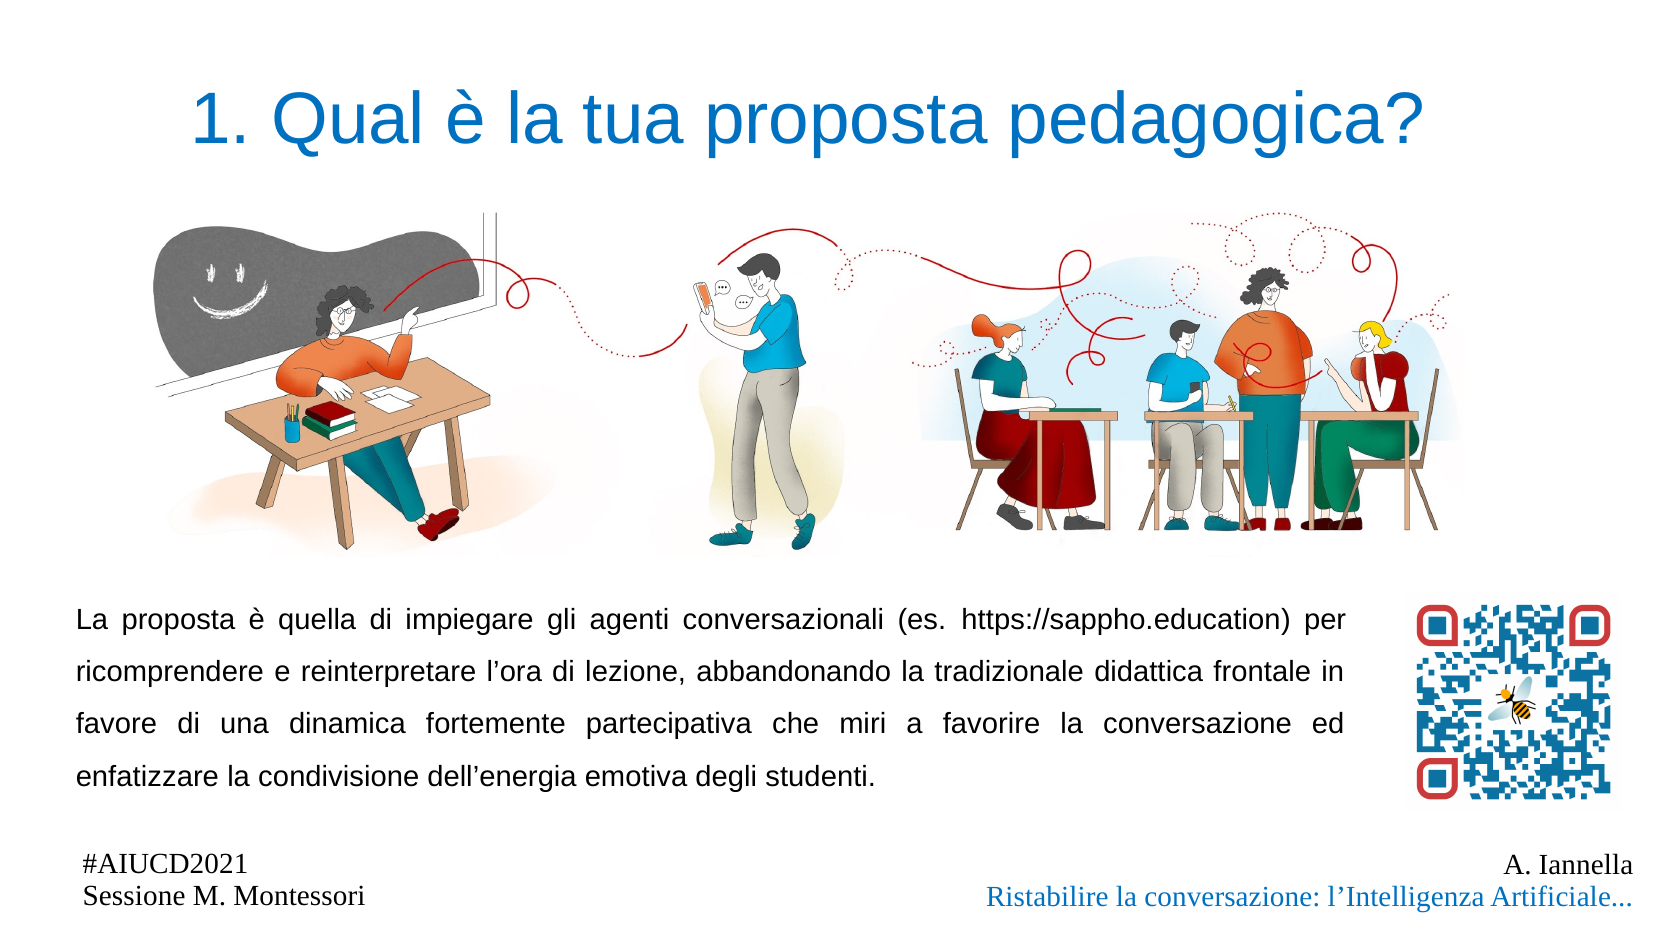

1. Qual è la tua proposta pedagogica?
La proposta è quella di impiegare gli agenti conversazionali (es. https://sappho.education) per ricomprendere e reinterpretare l’ora di lezione, abbandonando la tradizionale didattica frontale in favore di una dinamica fortemente partecipativa che miri a favorire la conversazione ed enfatizzare la condivisione dell’energia emotiva degli studenti.
#AIUCD2021
Sessione M. Montessori
A. Iannella
Ristabilire la conversazione: l’Intelligenza Artificiale...